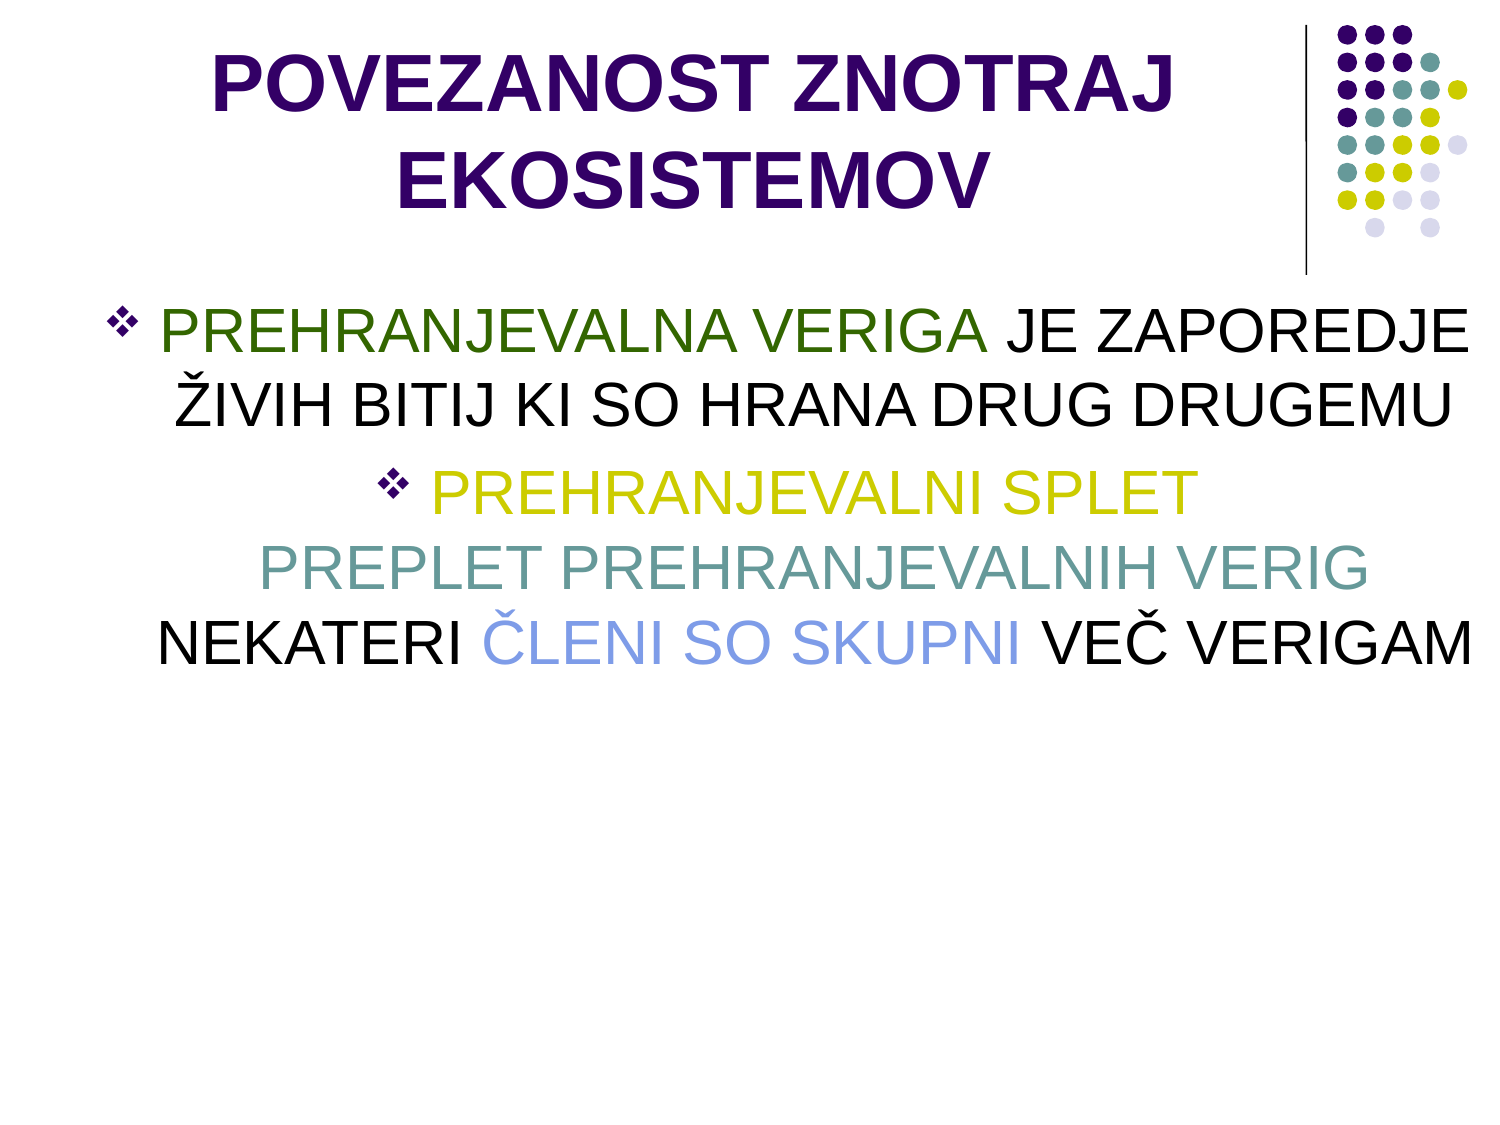

# POVEZANOST ZNOTRAJ EKOSISTEMOV
PREHRANJEVALNA VERIGA JE ZAPOREDJE ŽIVIH BITIJ KI SO HRANA DRUG DRUGEMU
PREHRANJEVALNI SPLET
PREPLET PREHRANJEVALNIH VERIG
NEKATERI ČLENI SO SKUPNI VEČ VERIGAM